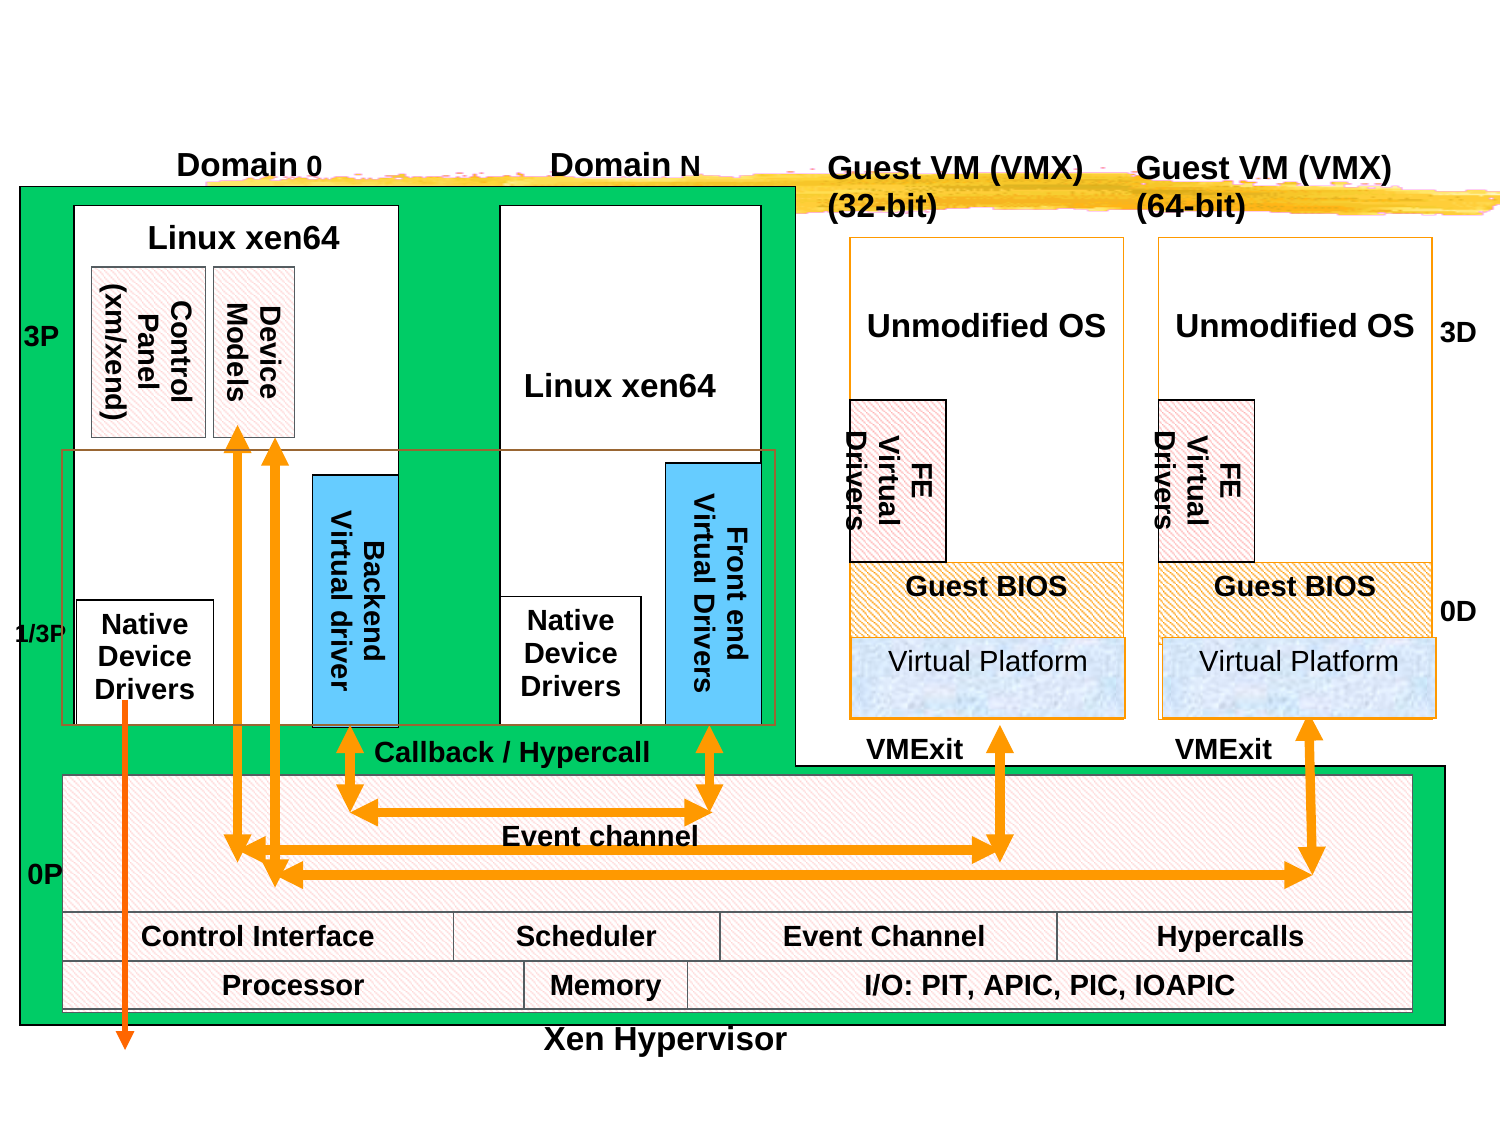

Domain 0
Domain N
Guest VM (VMX)
(32-bit)
Guest VM (VMX)
(64-bit)
Linux xen64
Control Panel (xm/xend)
Unmodified OS
Unmodified OS
3D
Device Models
3P
Linux xen64
FE Virtual Drivers
FE Virtual Drivers
Front end Virtual Drivers
Backend
Virtual driver
Guest BIOS
Guest BIOS
0D
Native Device Drivers
Native
Device Drivers
1/3P
Virtual Platform
Virtual Platform
VMExit
VMExit
Callback / Hypercall
Event channel
0P
Control Interface
Scheduler
Event Channel
Hypercalls
Processor
Memory
I/O: PIT, APIC, PIC, IOAPIC
Xen Hypervisor